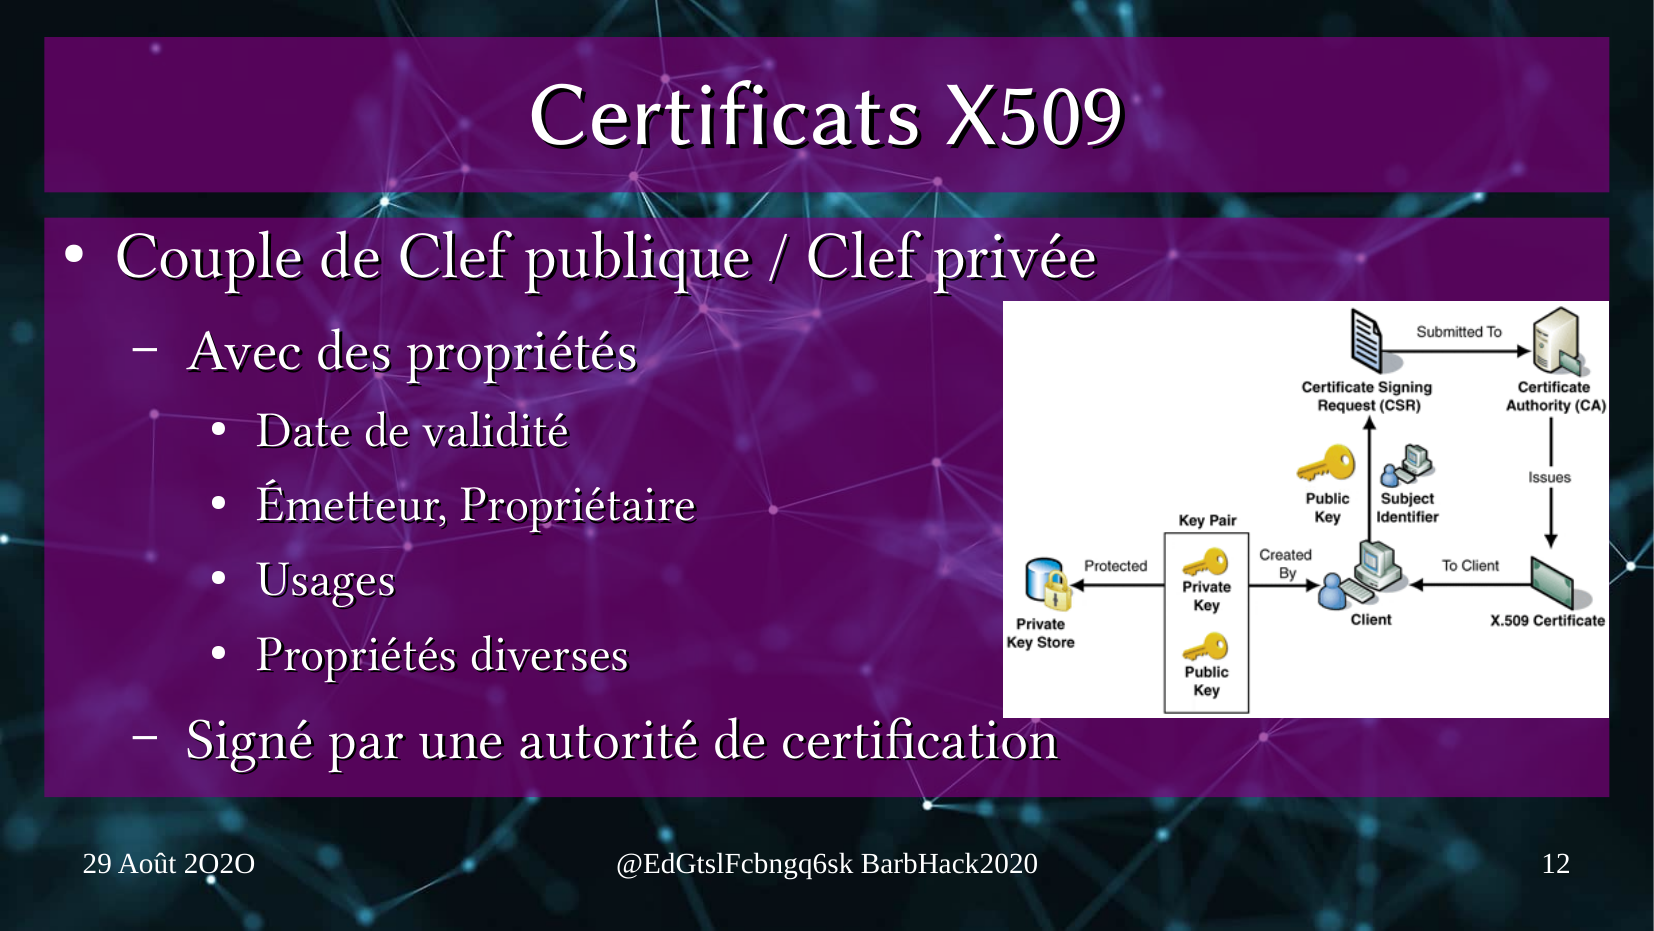

# Certificats X509
Couple de Clef publique / Clef privée
Avec des propriétés
Date de validité
Émetteur, Propriétaire
Usages
Propriétés diverses
Signé par une autorité de certification
29 Août 2O2O
@EdGtslFcbngq6sk BarbHack2020
12